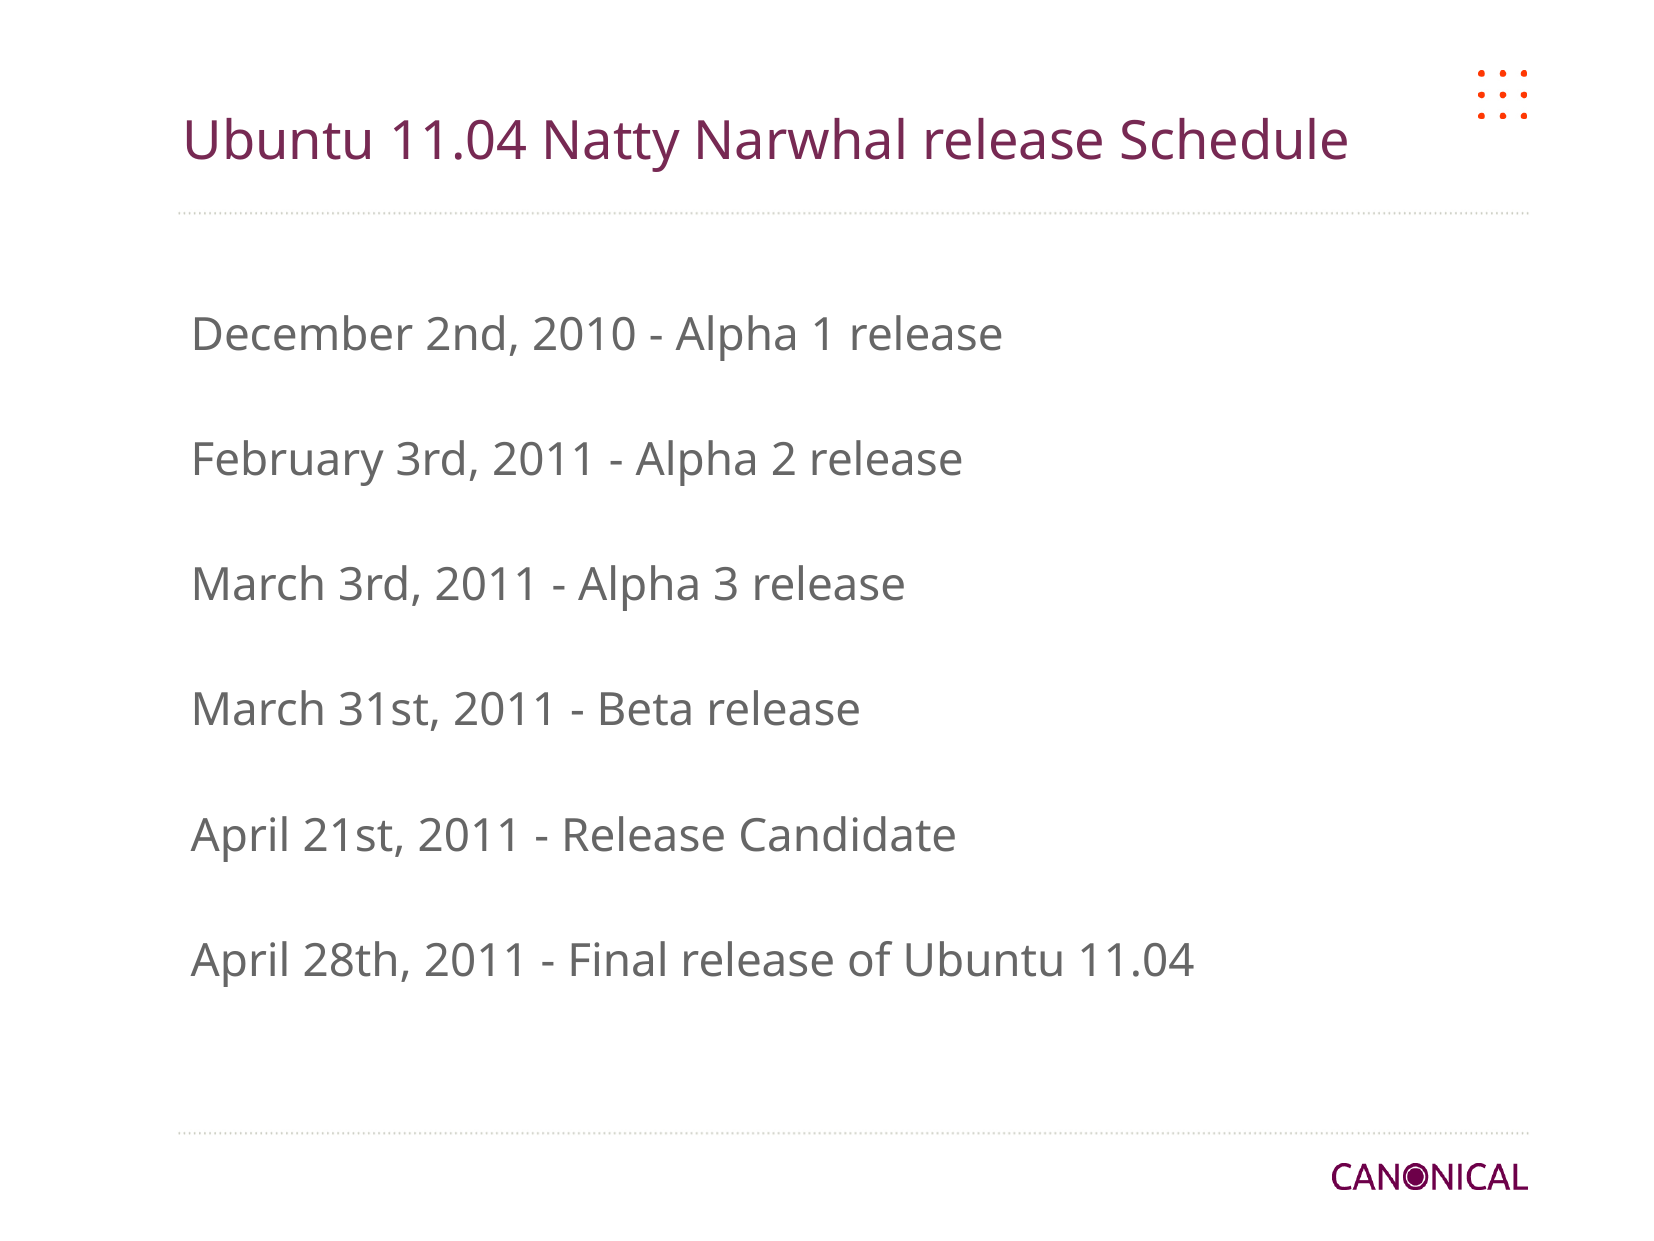

Ubuntu 11.04 Natty Narwhal release Schedule
December 2nd, 2010 - Alpha 1 release
February 3rd, 2011 - Alpha 2 release
March 3rd, 2011 - Alpha 3 release
March 31st, 2011 - Beta release
April 21st, 2011 - Release Candidate
April 28th, 2011 - Final release of Ubuntu 11.04